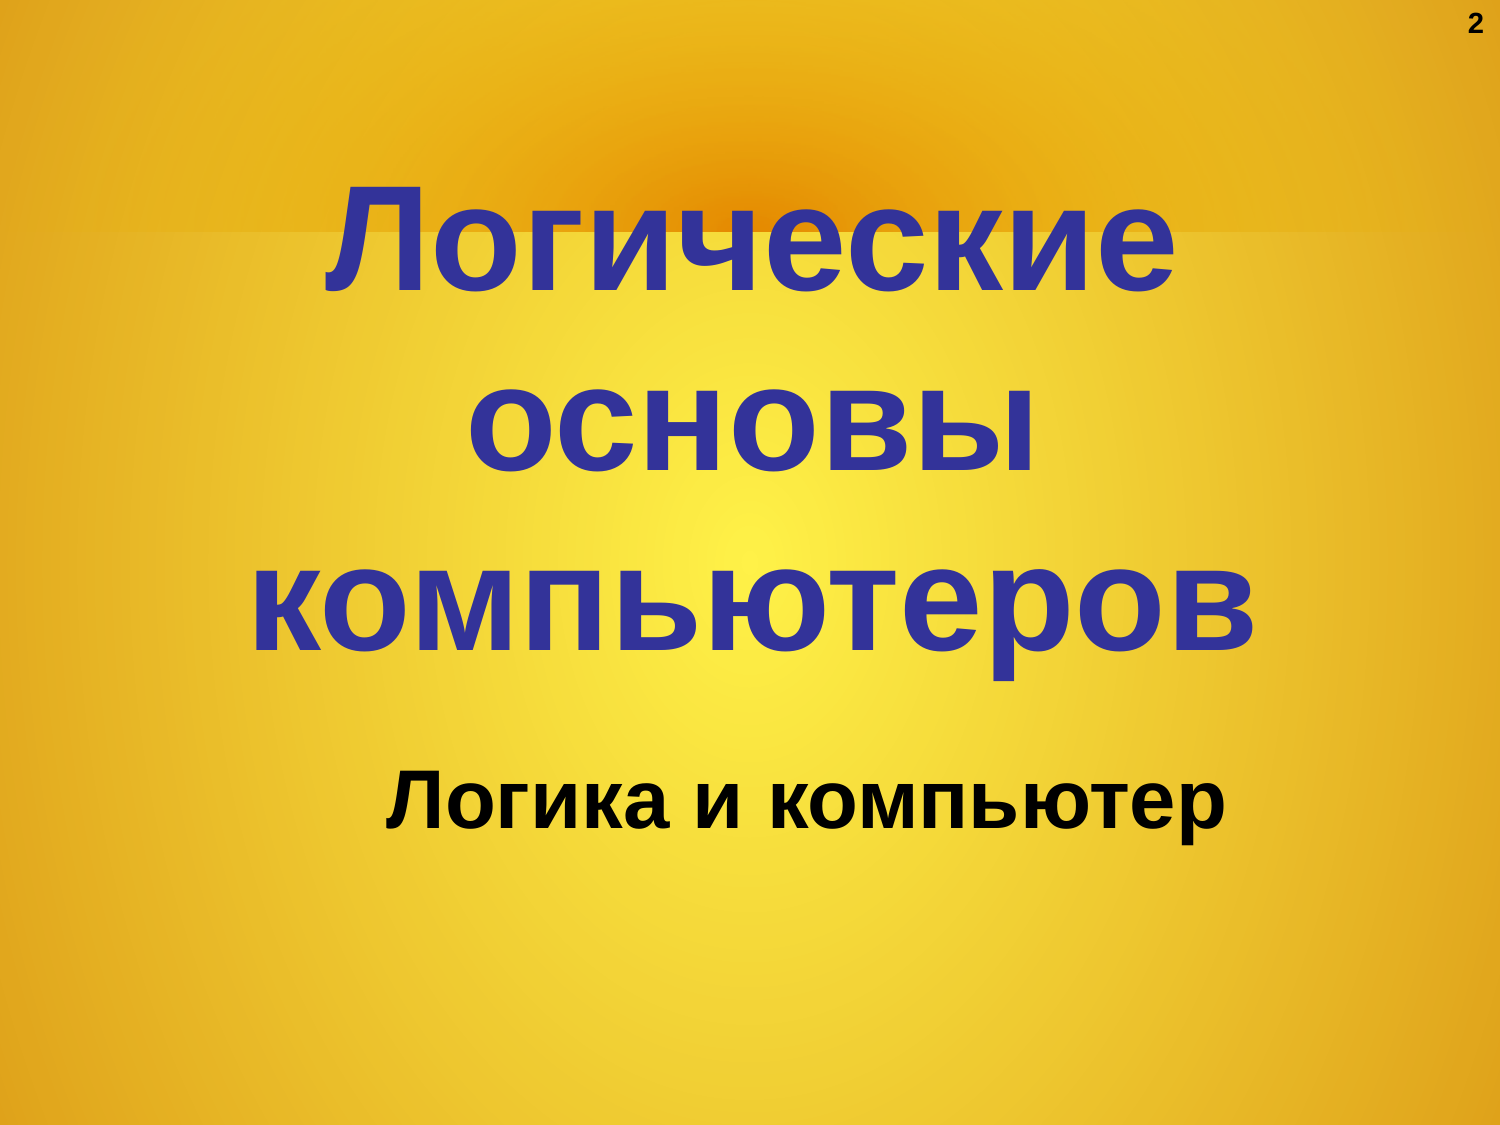

# Логические основы компьютеров
 Логика и компьютер